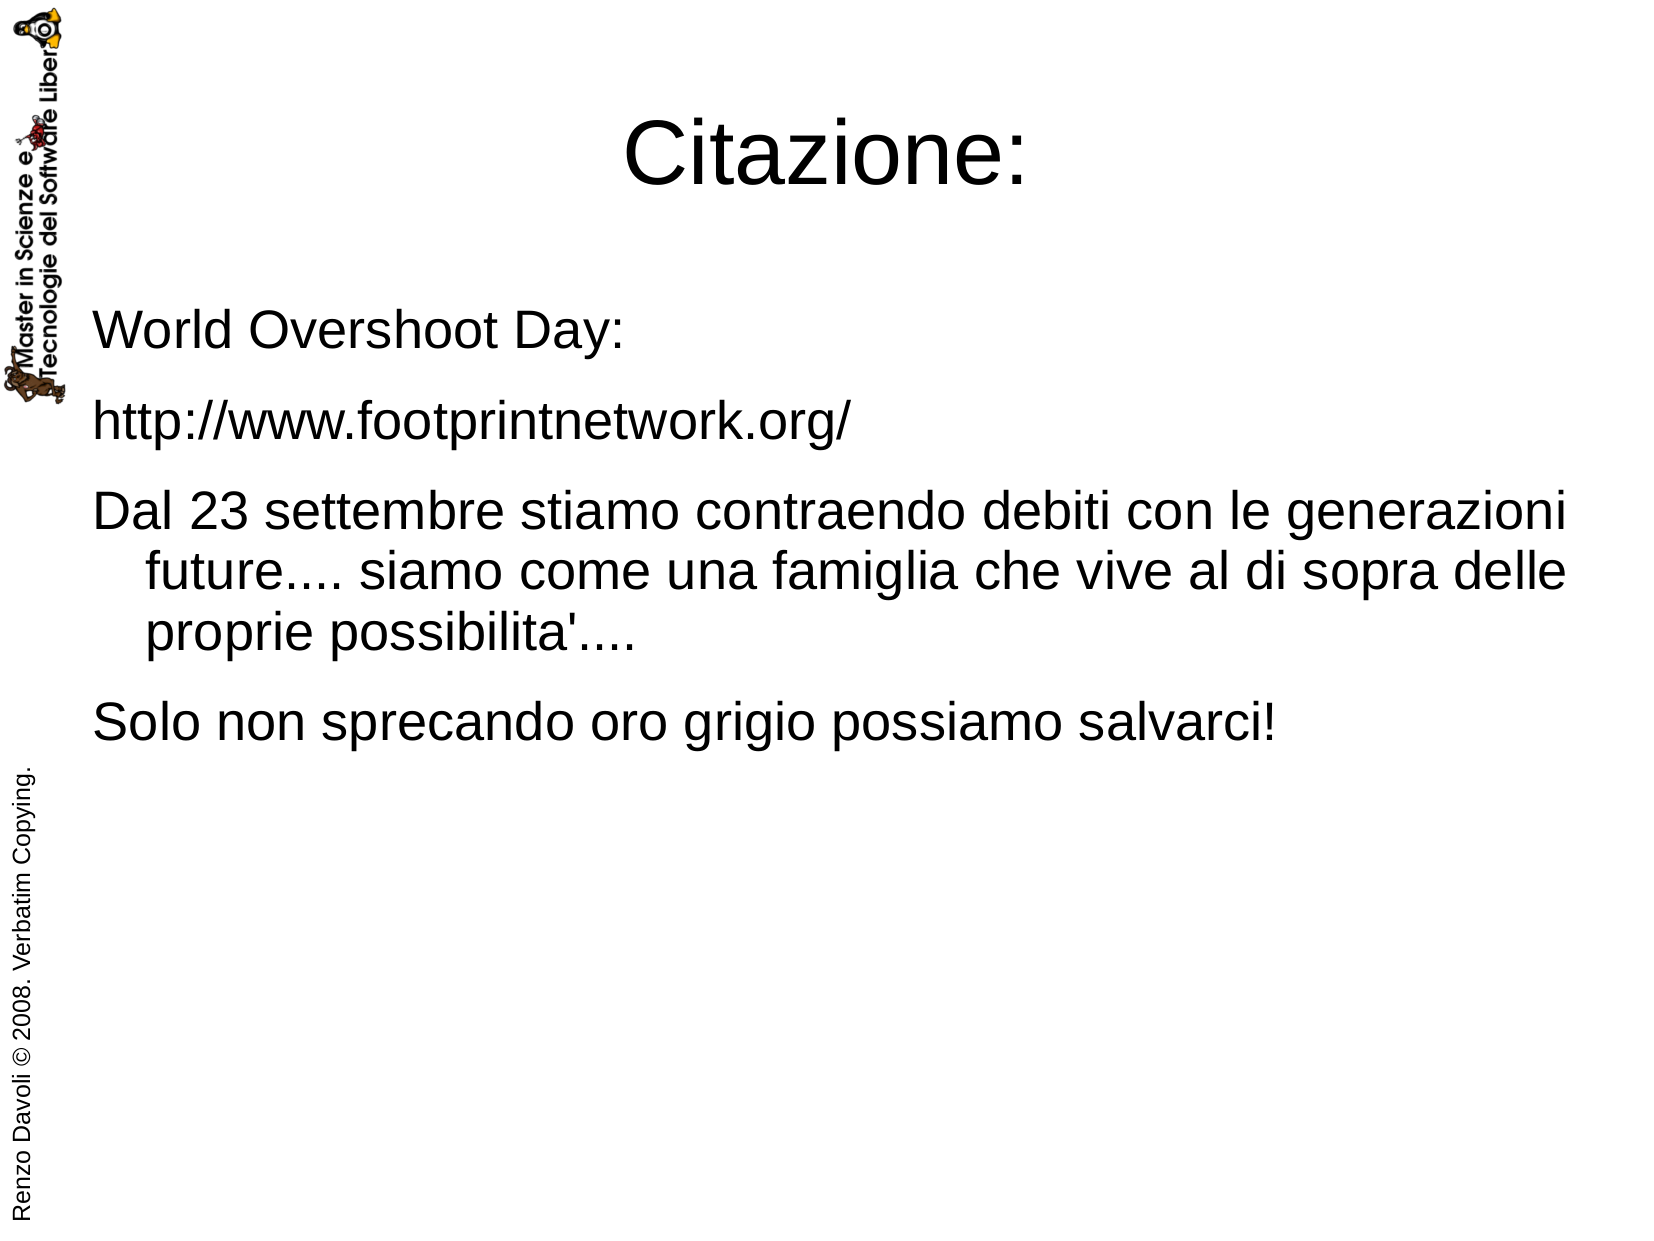

# Citazione:
World Overshoot Day:
http://www.footprintnetwork.org/
Dal 23 settembre stiamo contraendo debiti con le generazioni future.... siamo come una famiglia che vive al di sopra delle proprie possibilita'....
Solo non sprecando oro grigio possiamo salvarci!